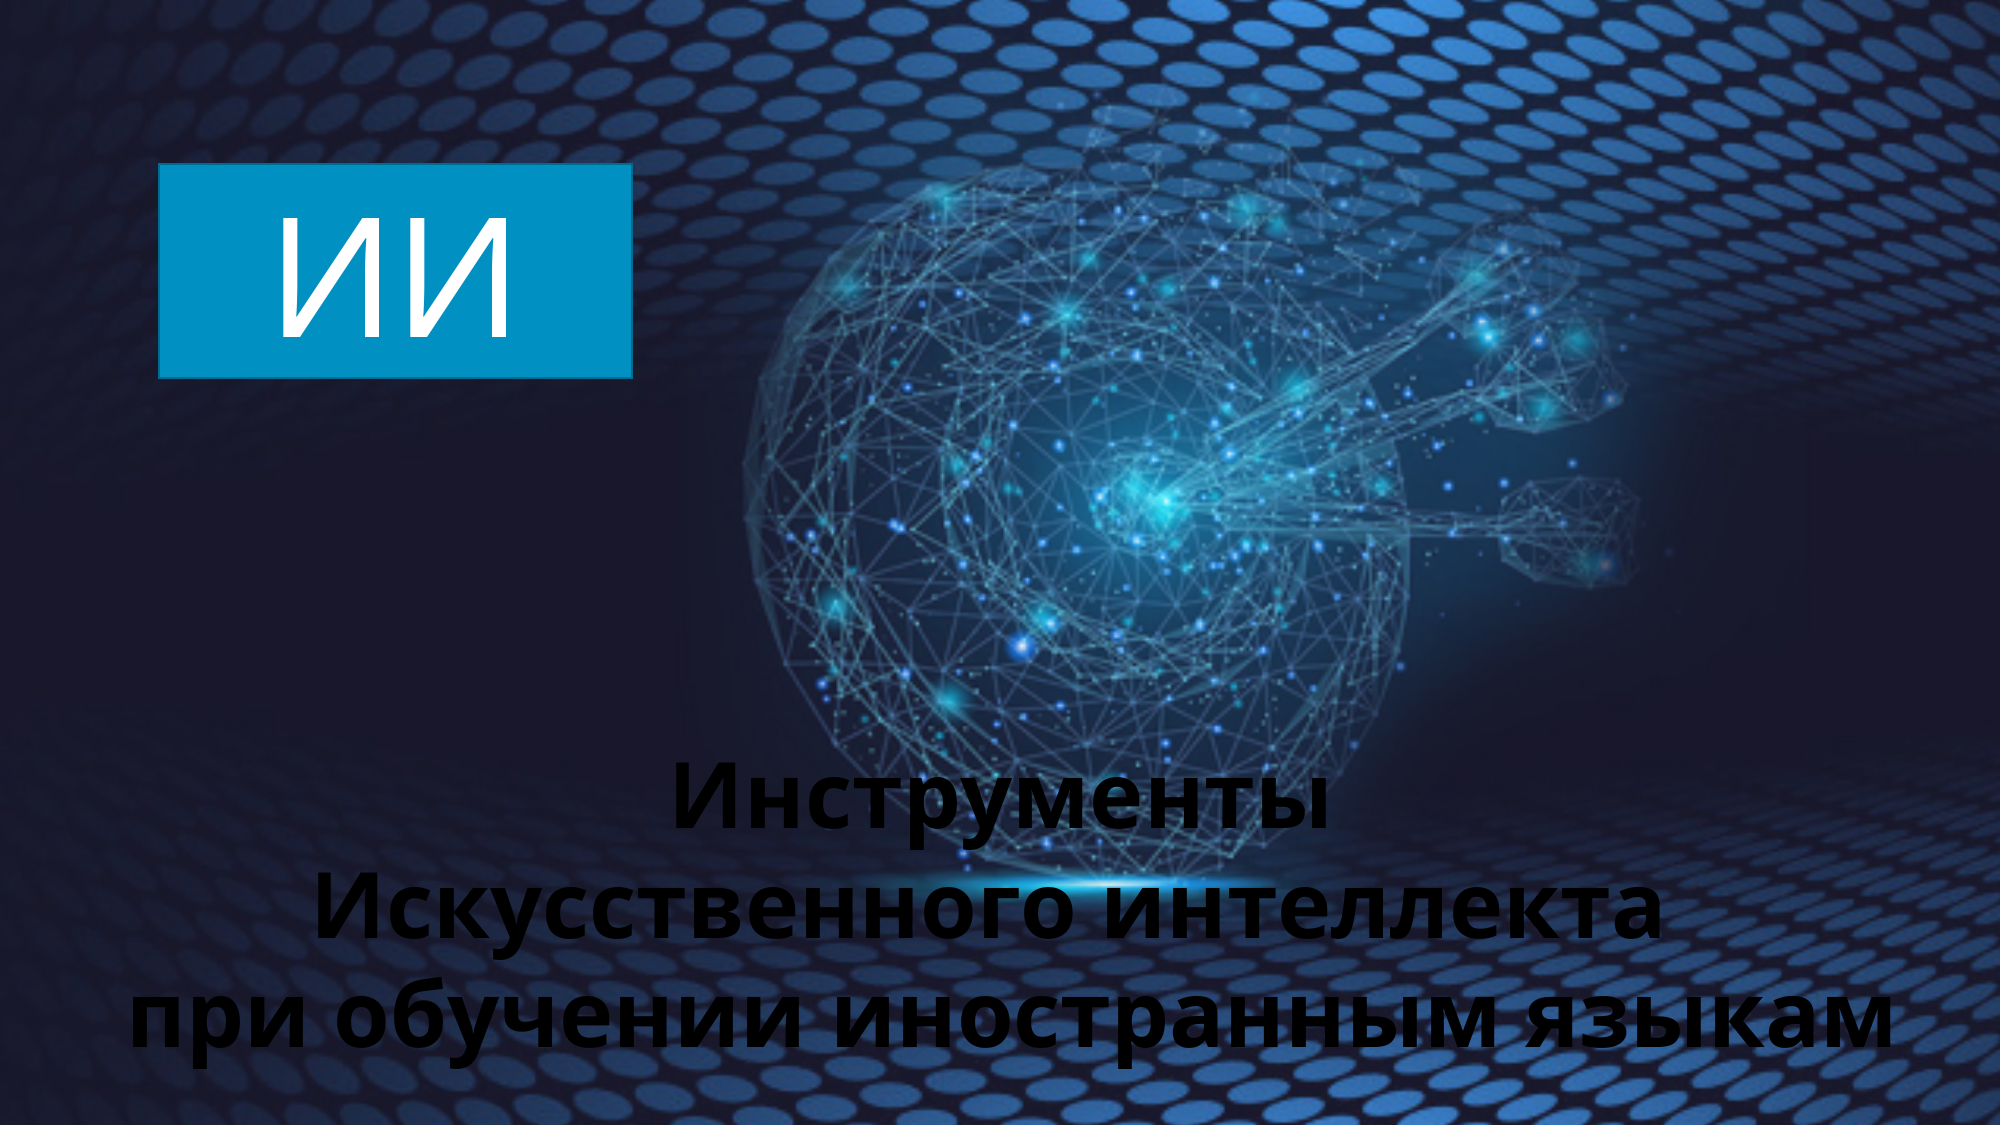

ИИ
Инструменты
Искусственного интеллекта
при обучении иностранным языкам